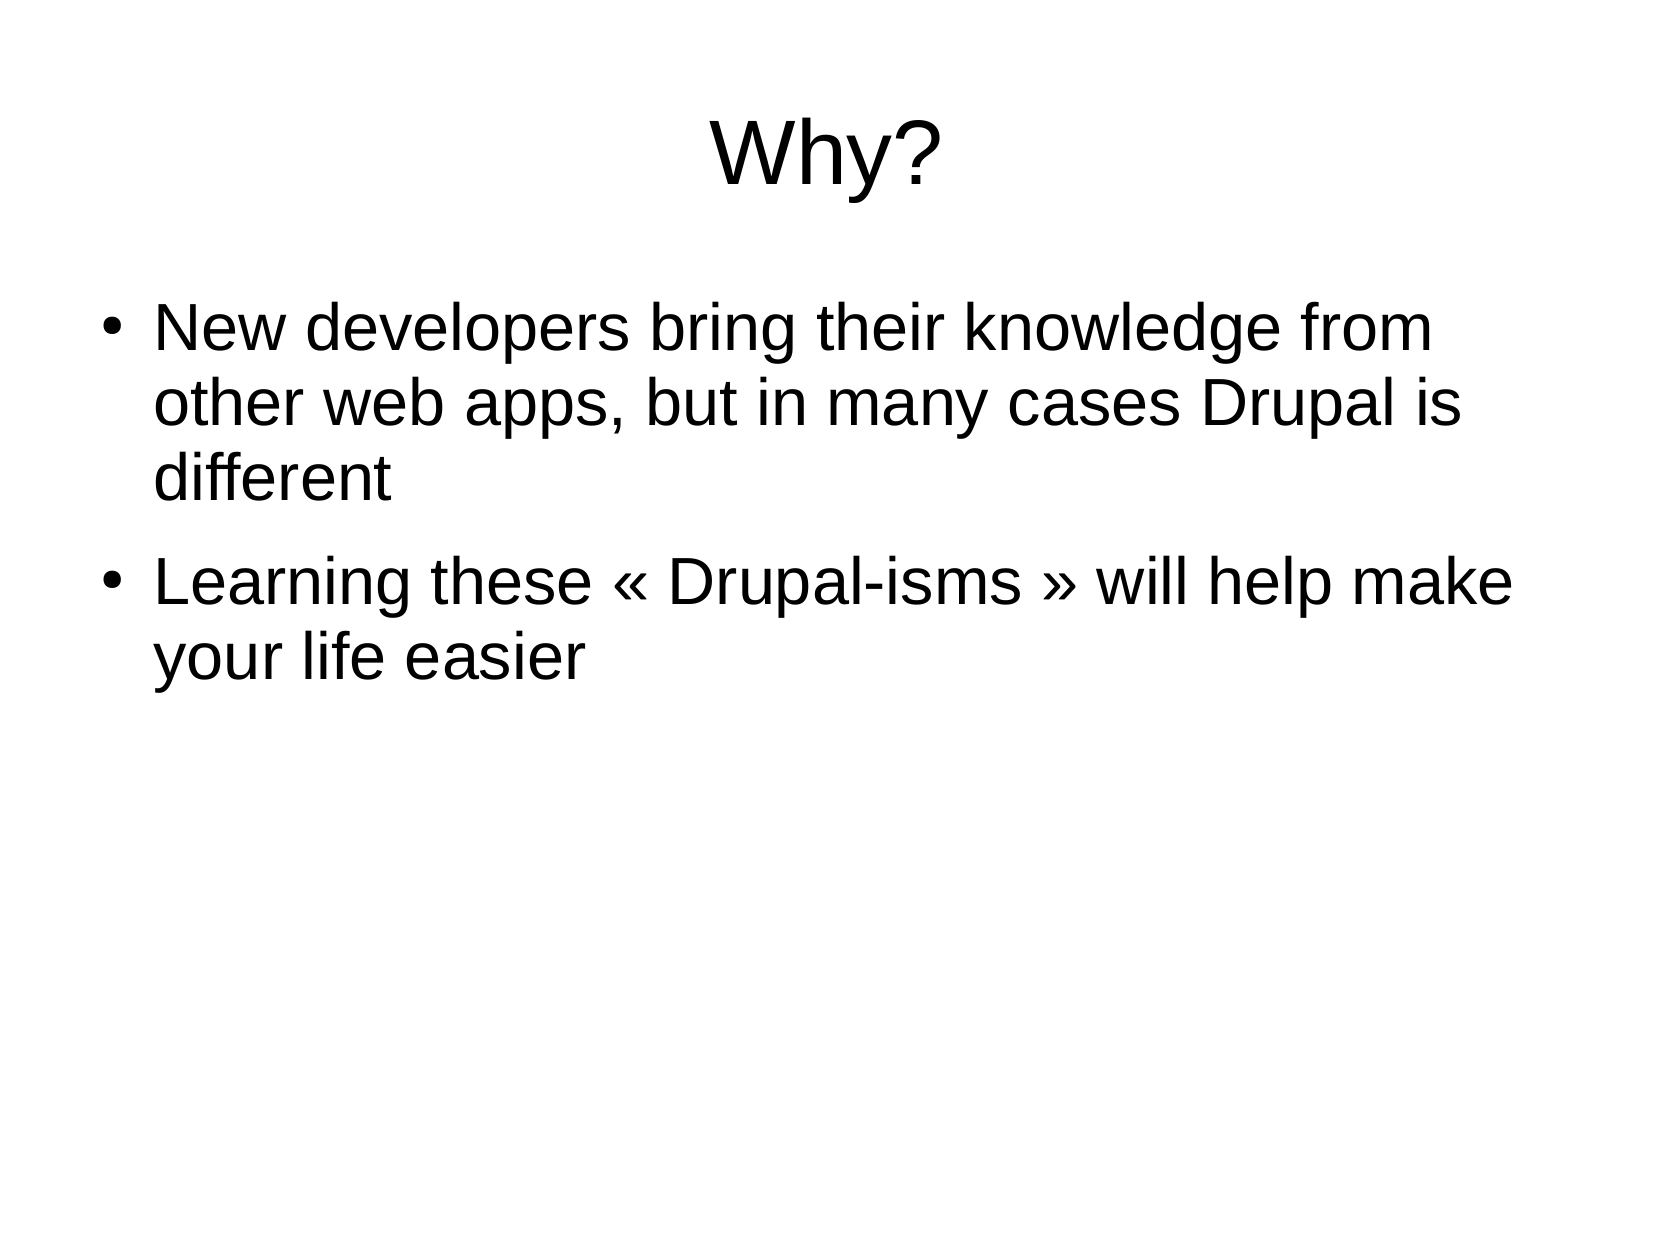

# Why?
New developers bring their knowledge from other web apps, but in many cases Drupal is different
Learning these « Drupal-isms » will help make your life easier